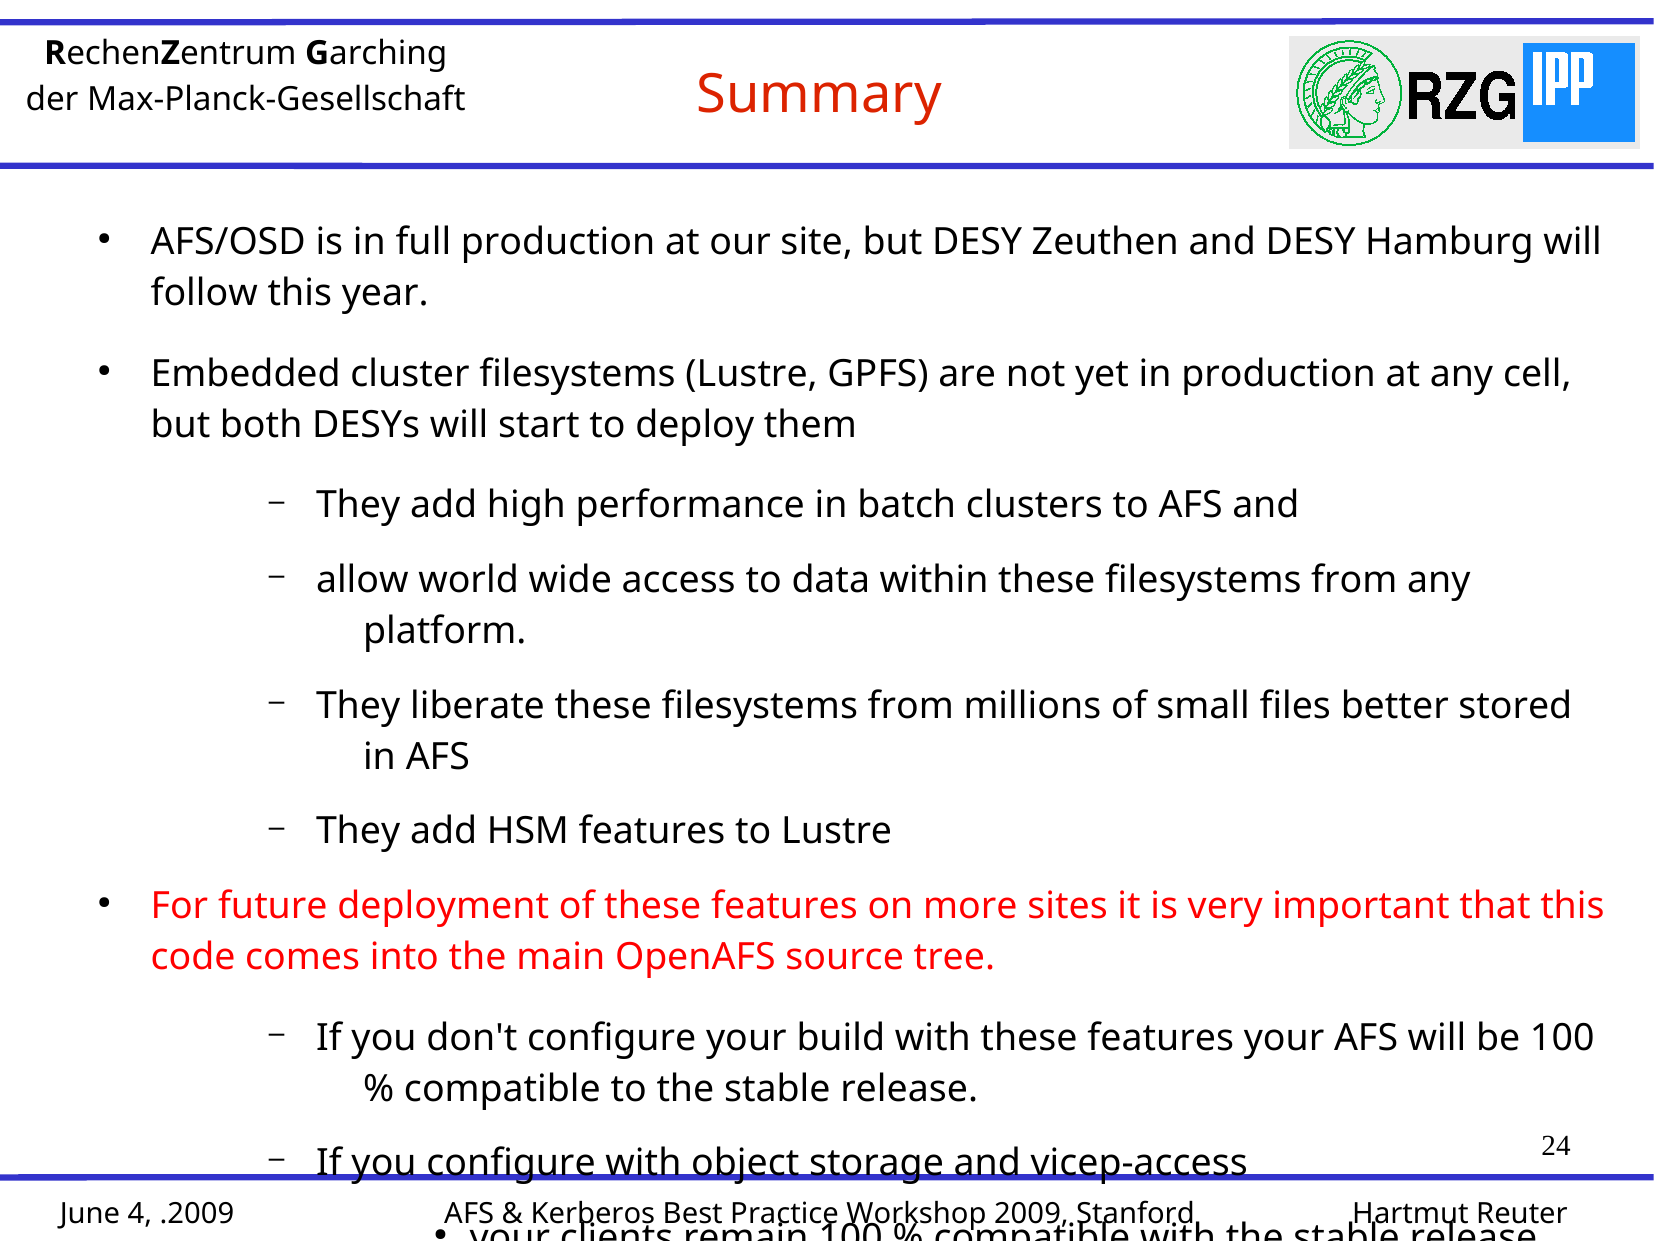

Summary
# AFS/OSD is in full production at our site, but DESY Zeuthen and DESY Hamburg will follow this year.
Embedded cluster filesystems (Lustre, GPFS) are not yet in production at any cell, but both DESYs will start to deploy them
They add high performance in batch clusters to AFS and
allow world wide access to data within these filesystems from any platform.
They liberate these filesystems from millions of small files better stored in AFS
They add HSM features to Lustre
For future deployment of these features on more sites it is very important that this code comes into the main OpenAFS source tree.
If you don't configure your build with these features your AFS will be 100 % compatible to the stable release.
If you configure with object storage and vicep-access
your clients remain 100 % compatible with the stable release,
but your volumes have to be moved to the new servers
24